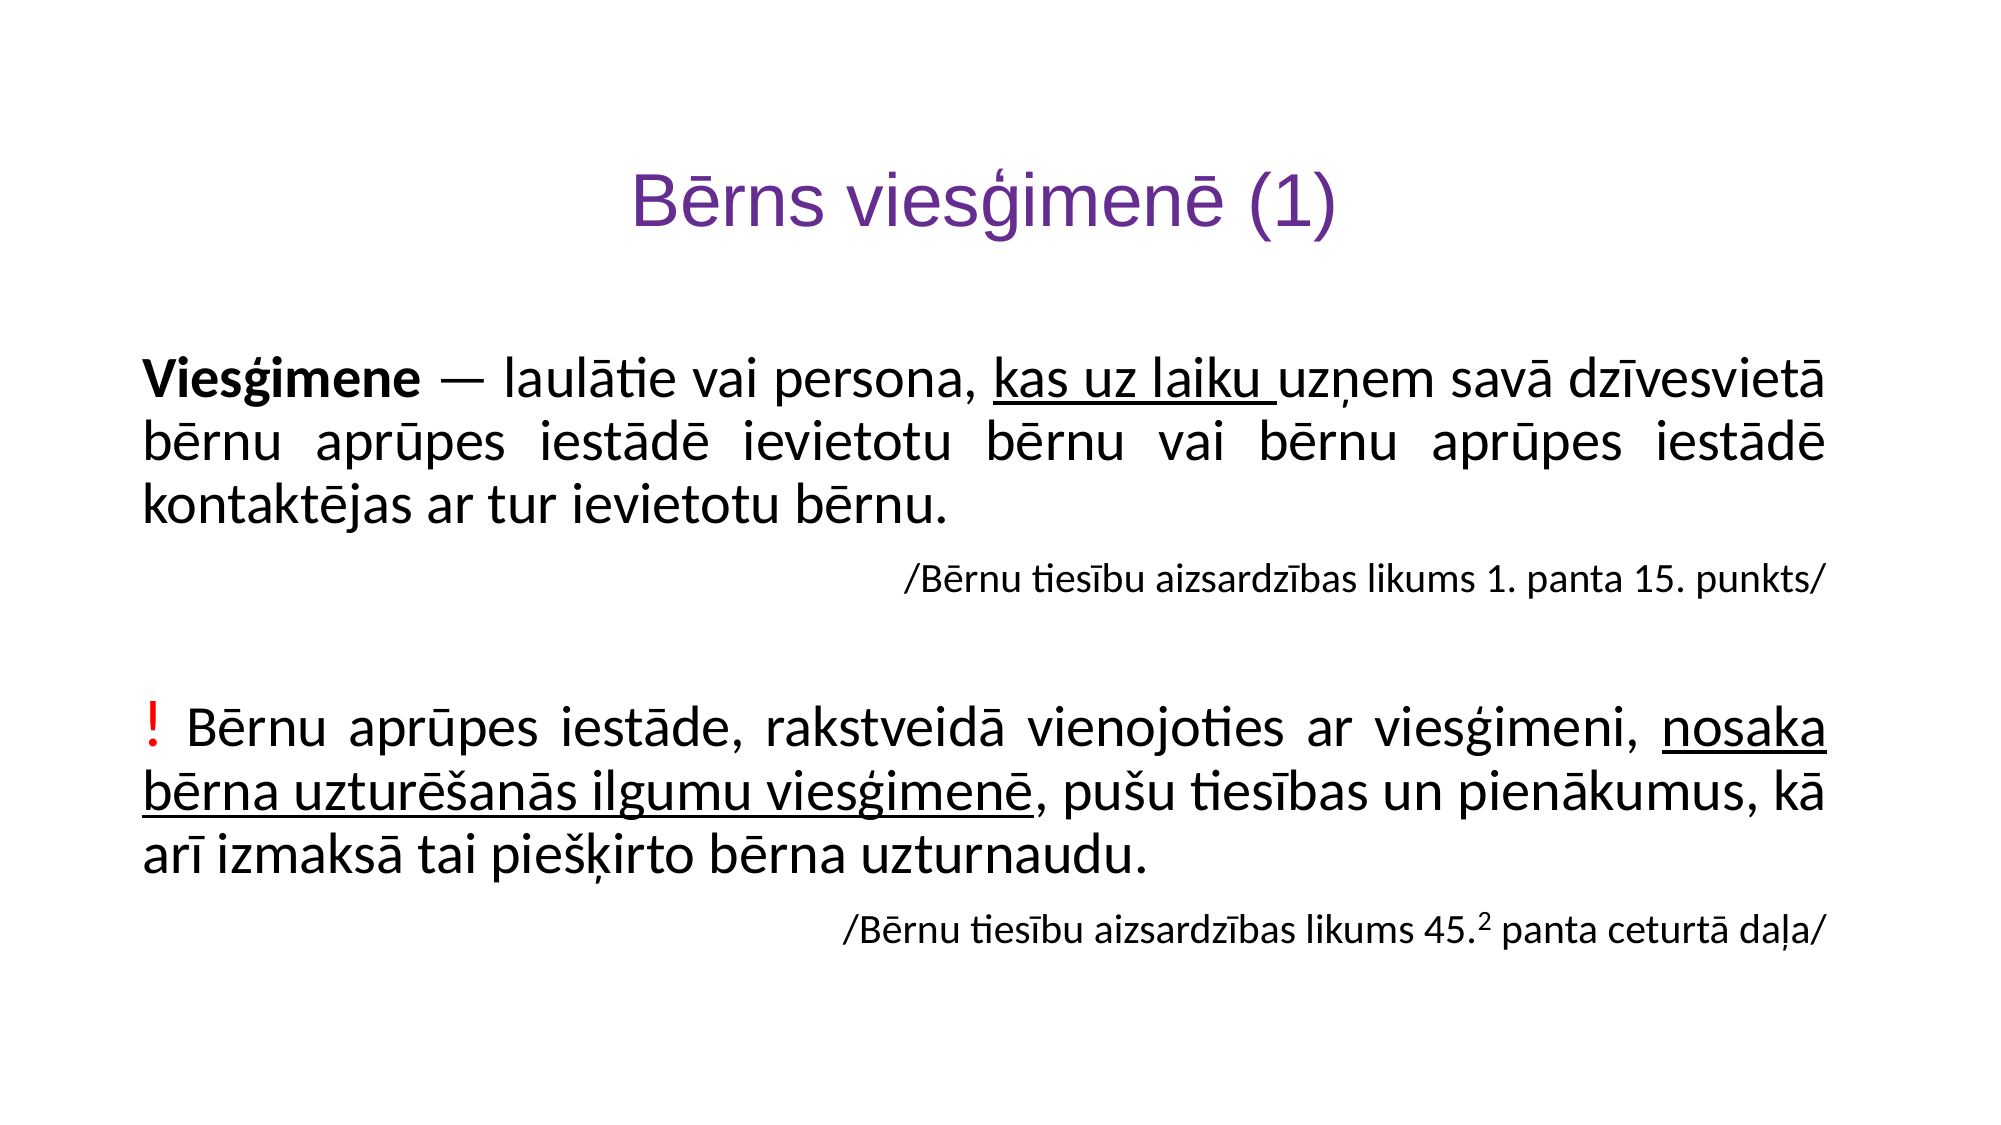

# Bērns viesģimenē (1)
Viesģimene — laulātie vai persona, kas uz laiku uzņem savā dzīvesvietā bērnu aprūpes iestādē ievietotu bērnu vai bērnu aprūpes iestādē kontaktējas ar tur ievietotu bērnu.
/Bērnu tiesību aizsardzības likums 1. panta 15. punkts/
! Bērnu aprūpes iestāde, rakstveidā vienojoties ar viesģimeni, nosaka bērna uzturēšanās ilgumu viesģimenē, pušu tiesības un pienākumus, kā arī izmaksā tai piešķirto bērna uzturnaudu.
 /Bērnu tiesību aizsardzības likums 45.2 panta ceturtā daļa/